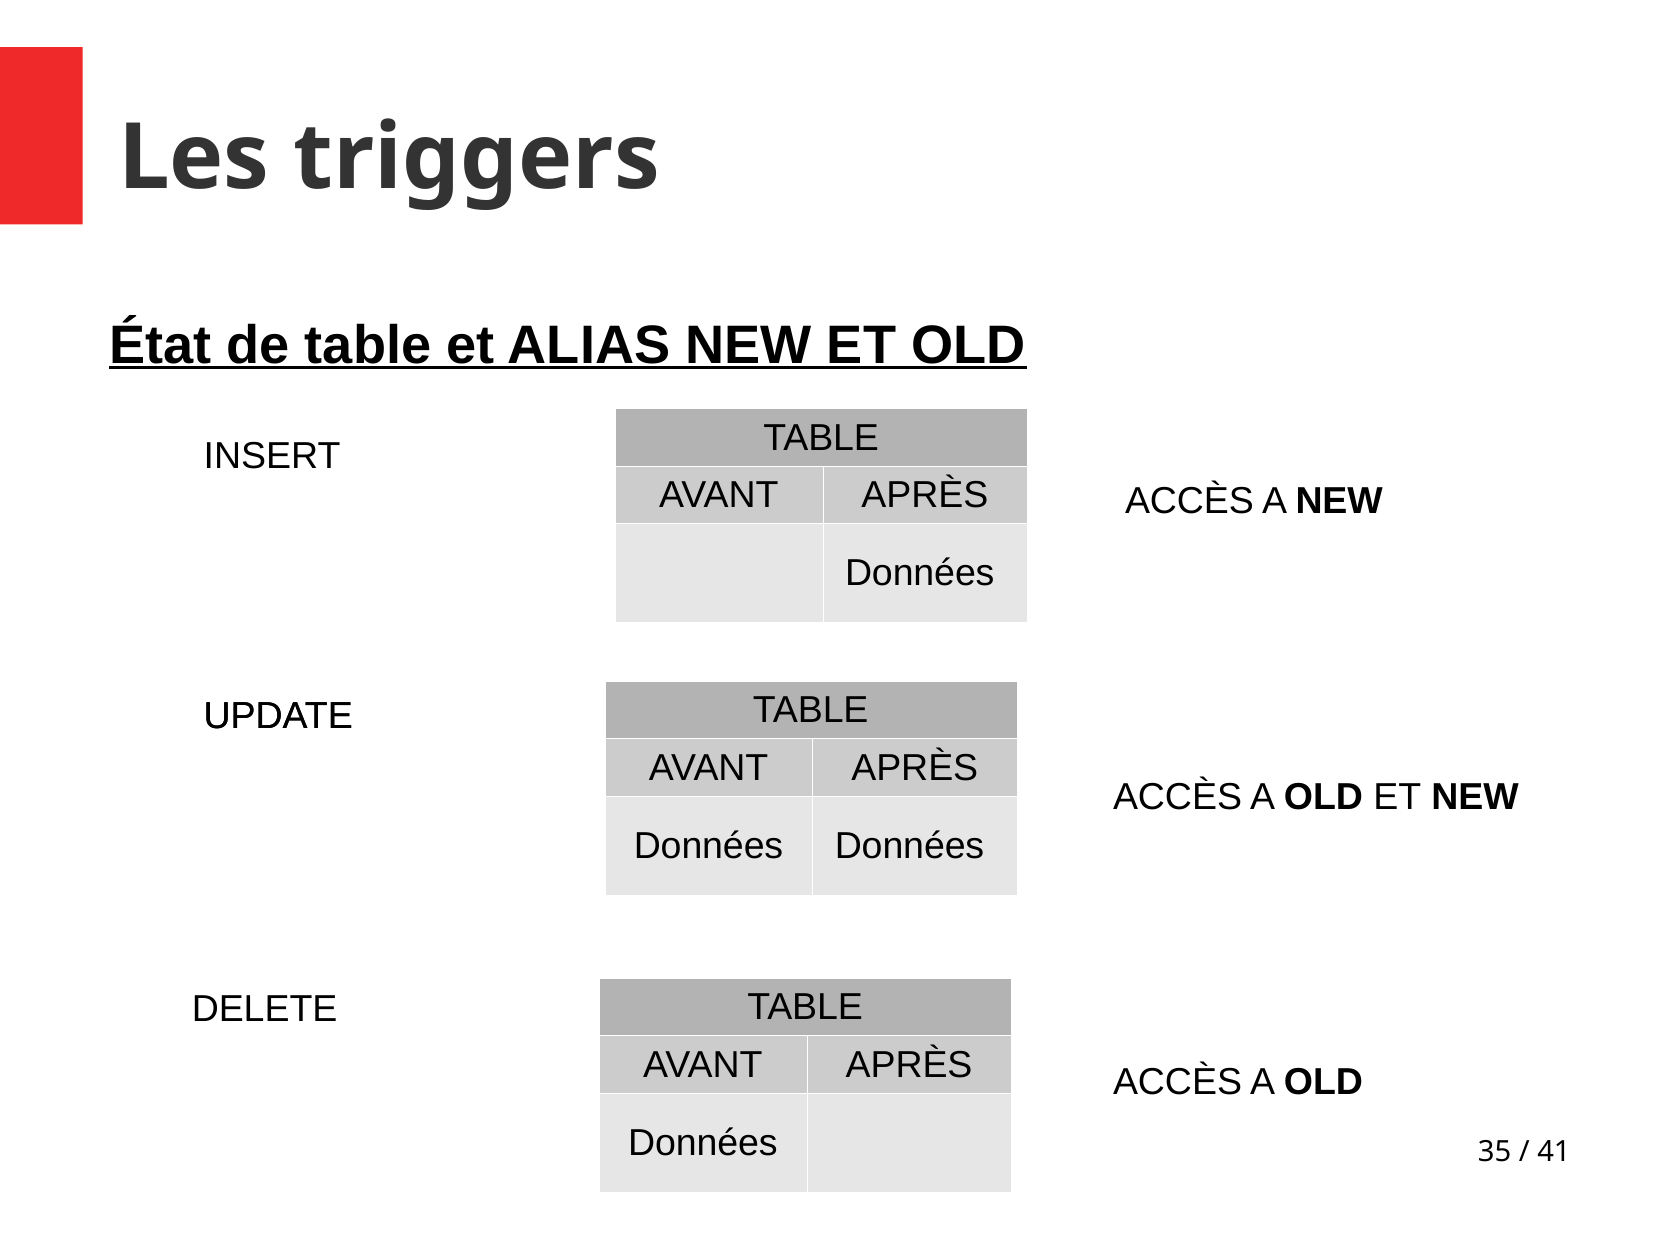

# Les triggers
État de table et ALIAS NEW ET OLD
| TABLE | |
| --- | --- |
| AVANT | APRÈS |
| | Données |
INSERT
ACCÈS A NEW
| TABLE | |
| --- | --- |
| AVANT | APRÈS |
| Données | Données |
| TABLE | |
| --- | --- |
| AVANT | APRÈS |
UPDATE
UPDATE
ACCÈS A OLD ET NEW
| TABLE | |
| --- | --- |
| AVANT | APRÈS |
| Données | |
DELETE
ACCÈS A OLD
35